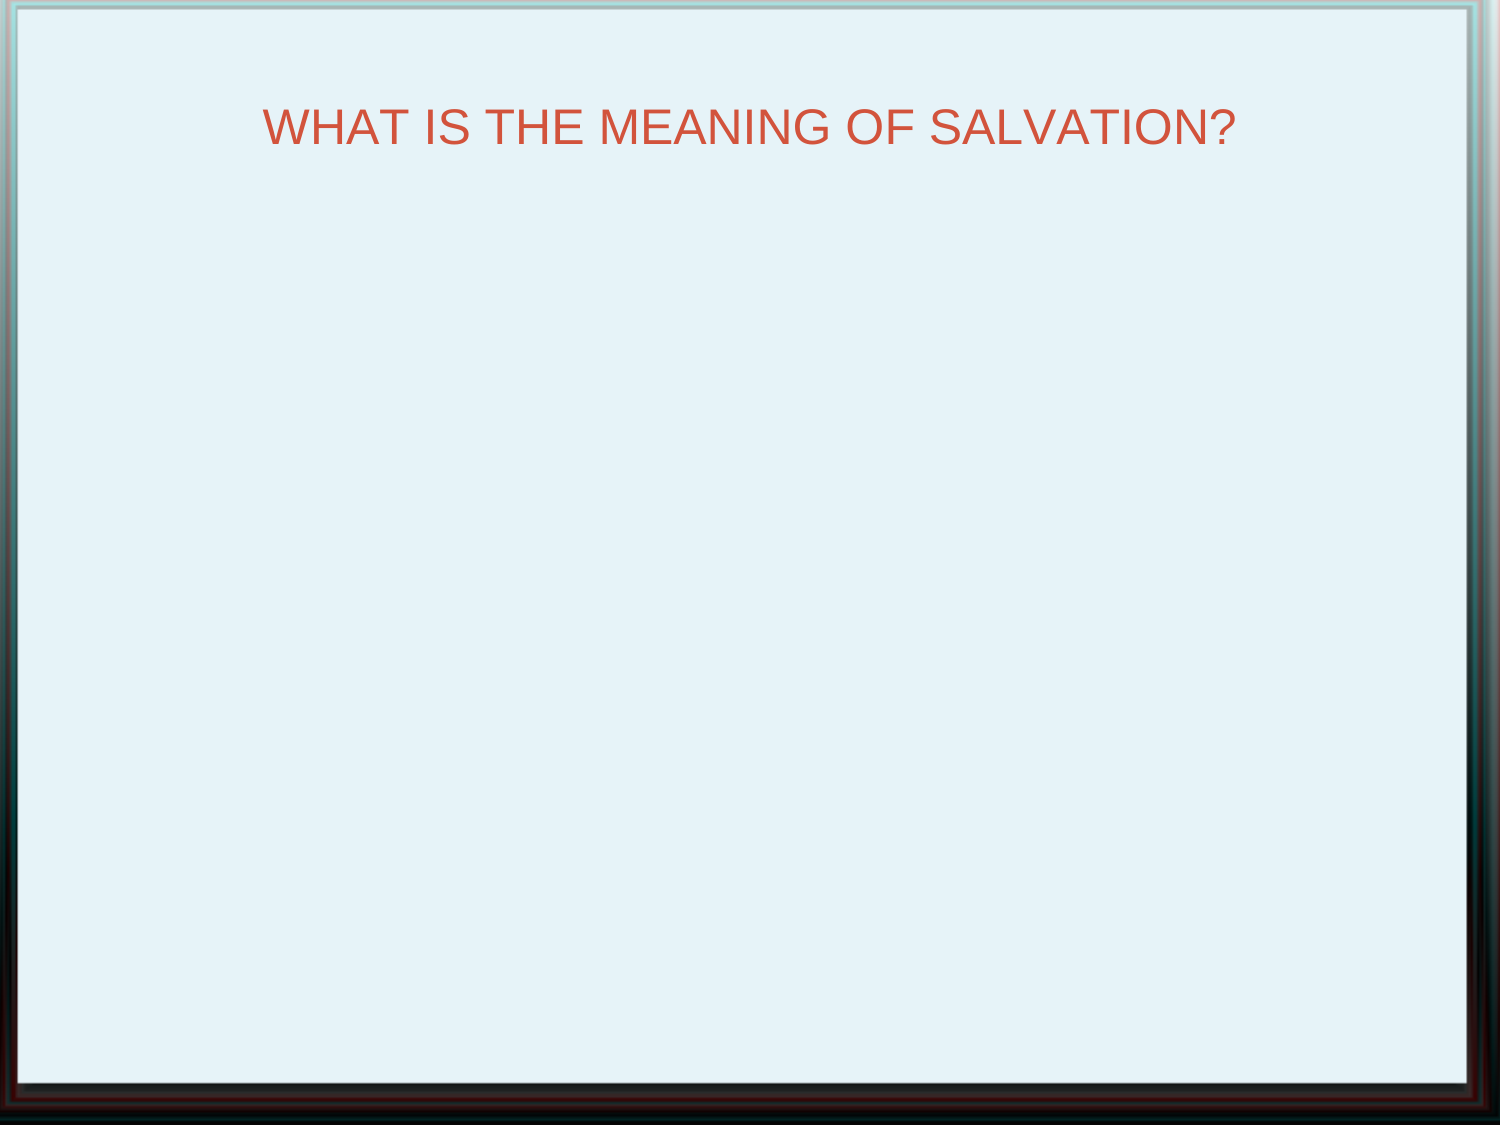

# WHAT IS THE MEANING OF SALVATION?